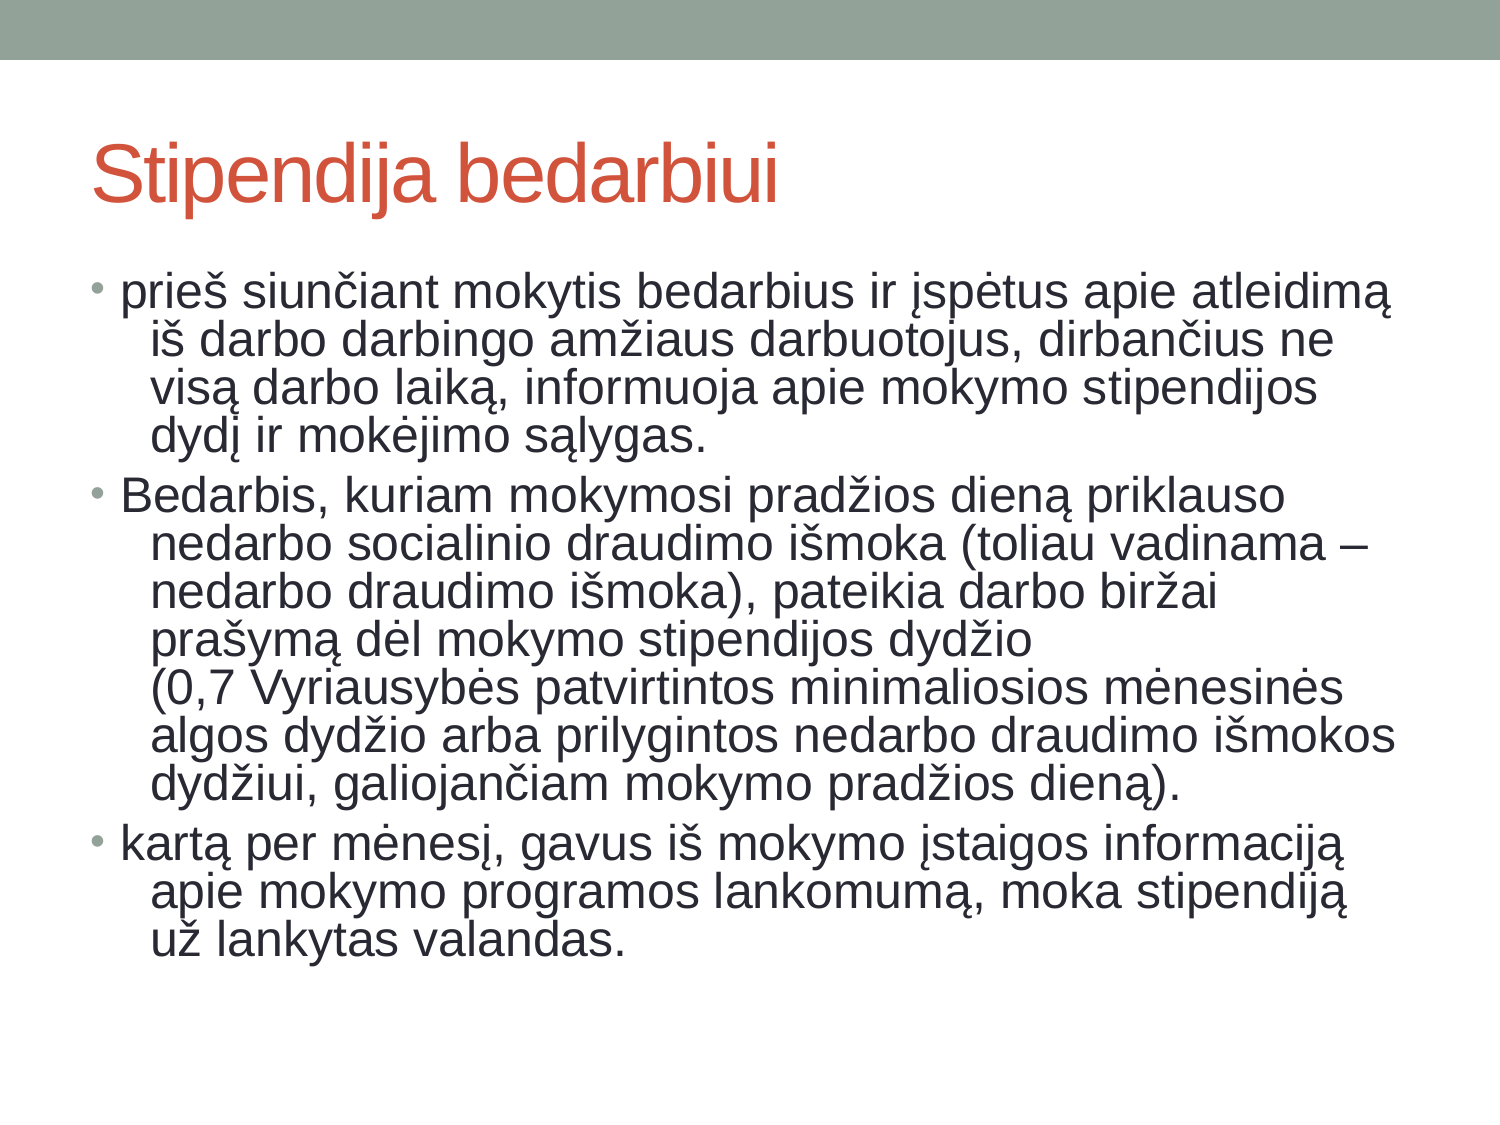

# Stipendija bedarbiui
prieš siunčiant mokytis bedarbius ir įspėtus apie atleidimą iš darbo darbingo amžiaus darbuotojus, dirbančius ne visą darbo laiką, informuoja apie mokymo stipendijos dydį ir mokėjimo sąlygas.
Bedarbis, kuriam mokymosi pradžios dieną priklauso nedarbo socialinio draudimo išmoka (toliau vadinama – nedarbo draudimo išmoka), pateikia darbo biržai prašymą dėl mokymo stipendijos dydžio (0,7 Vyriausybės patvirtintos minimaliosios mėnesinės algos dydžio arba prilygintos nedarbo draudimo išmokos dydžiui, galiojančiam mokymo pradžios dieną).
kartą per mėnesį, gavus iš mokymo įstaigos informaciją apie mokymo programos lankomumą, moka stipendiją už lankytas valandas.